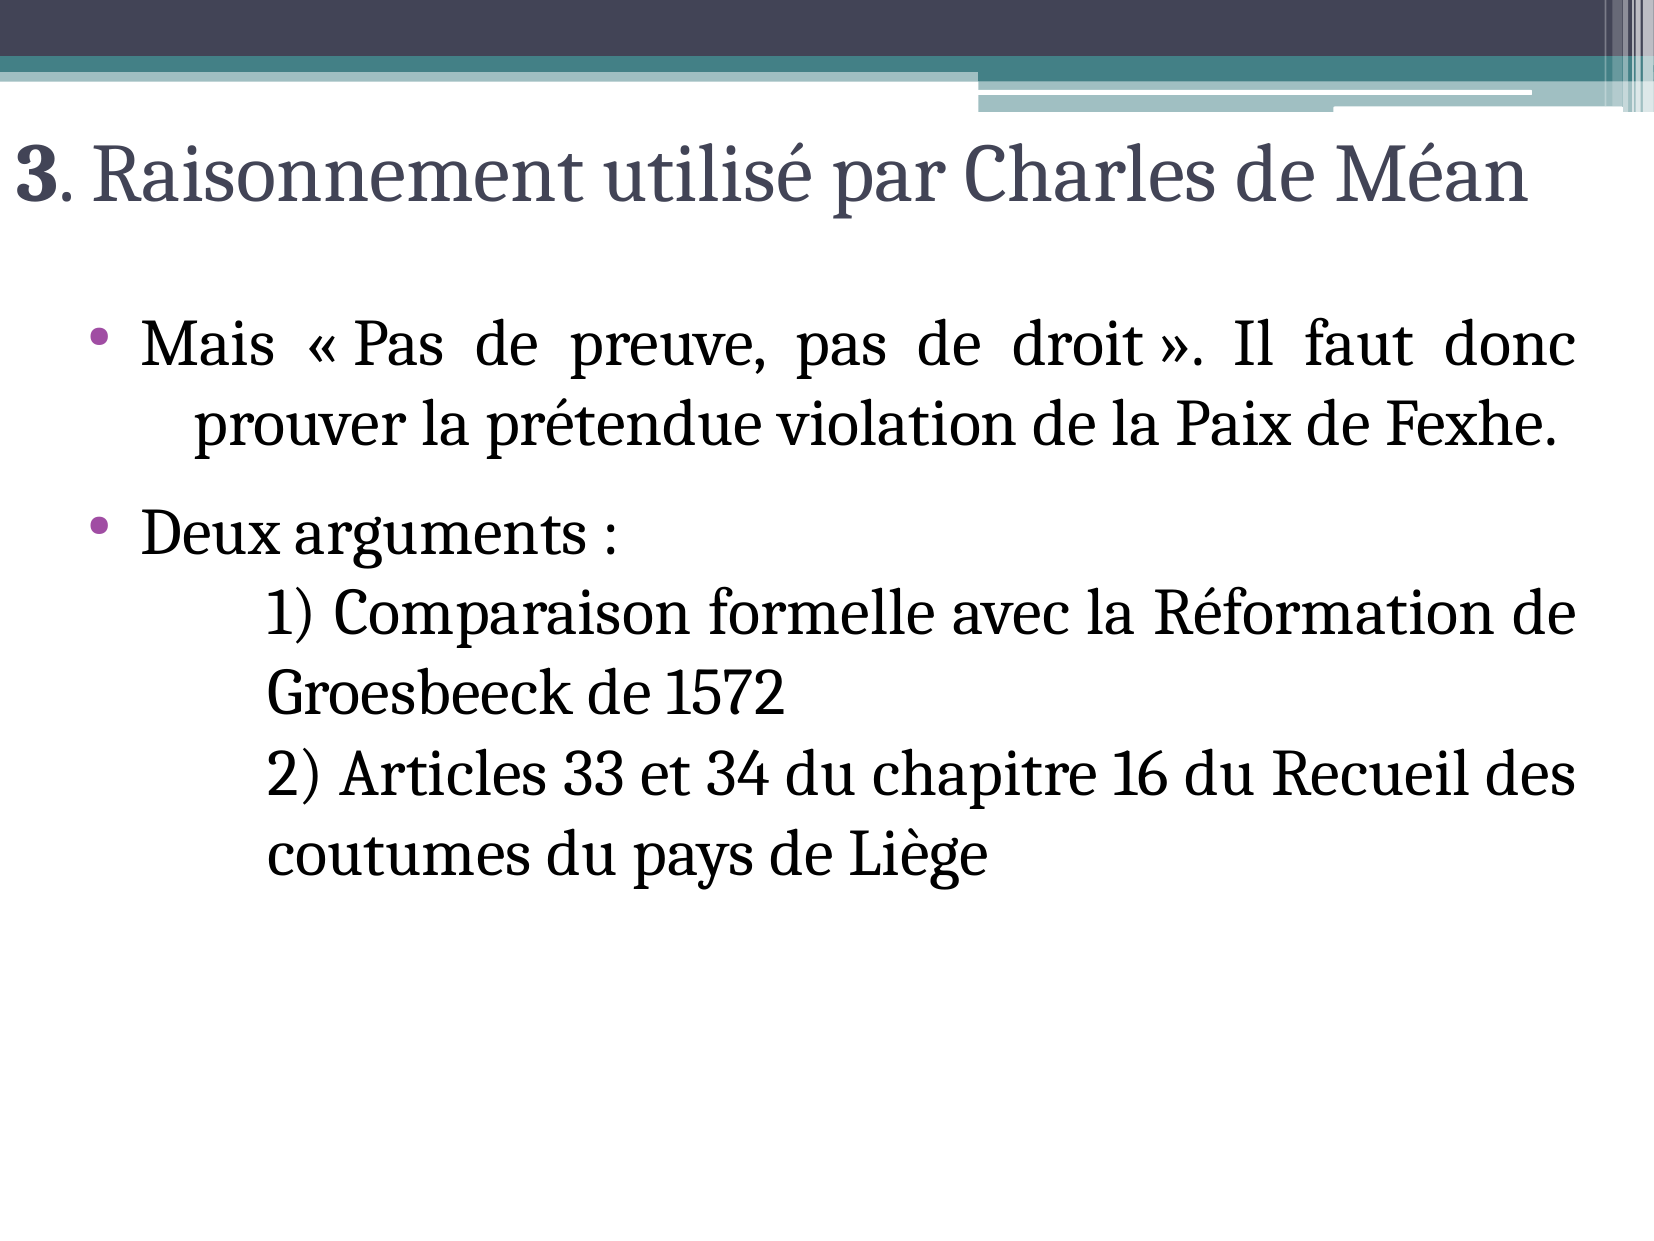

# 3. Raisonnement utilisé par Charles de Méan
Mais « Pas de preuve, pas de droit ». Il faut donc prouver la prétendue violation de la Paix de Fexhe.
Deux arguments :
	1) Comparaison formelle avec la Réformation de 	Groesbeeck de 1572
	2) Articles 33 et 34 du chapitre 16 du Recueil des 	coutumes du pays de Liège